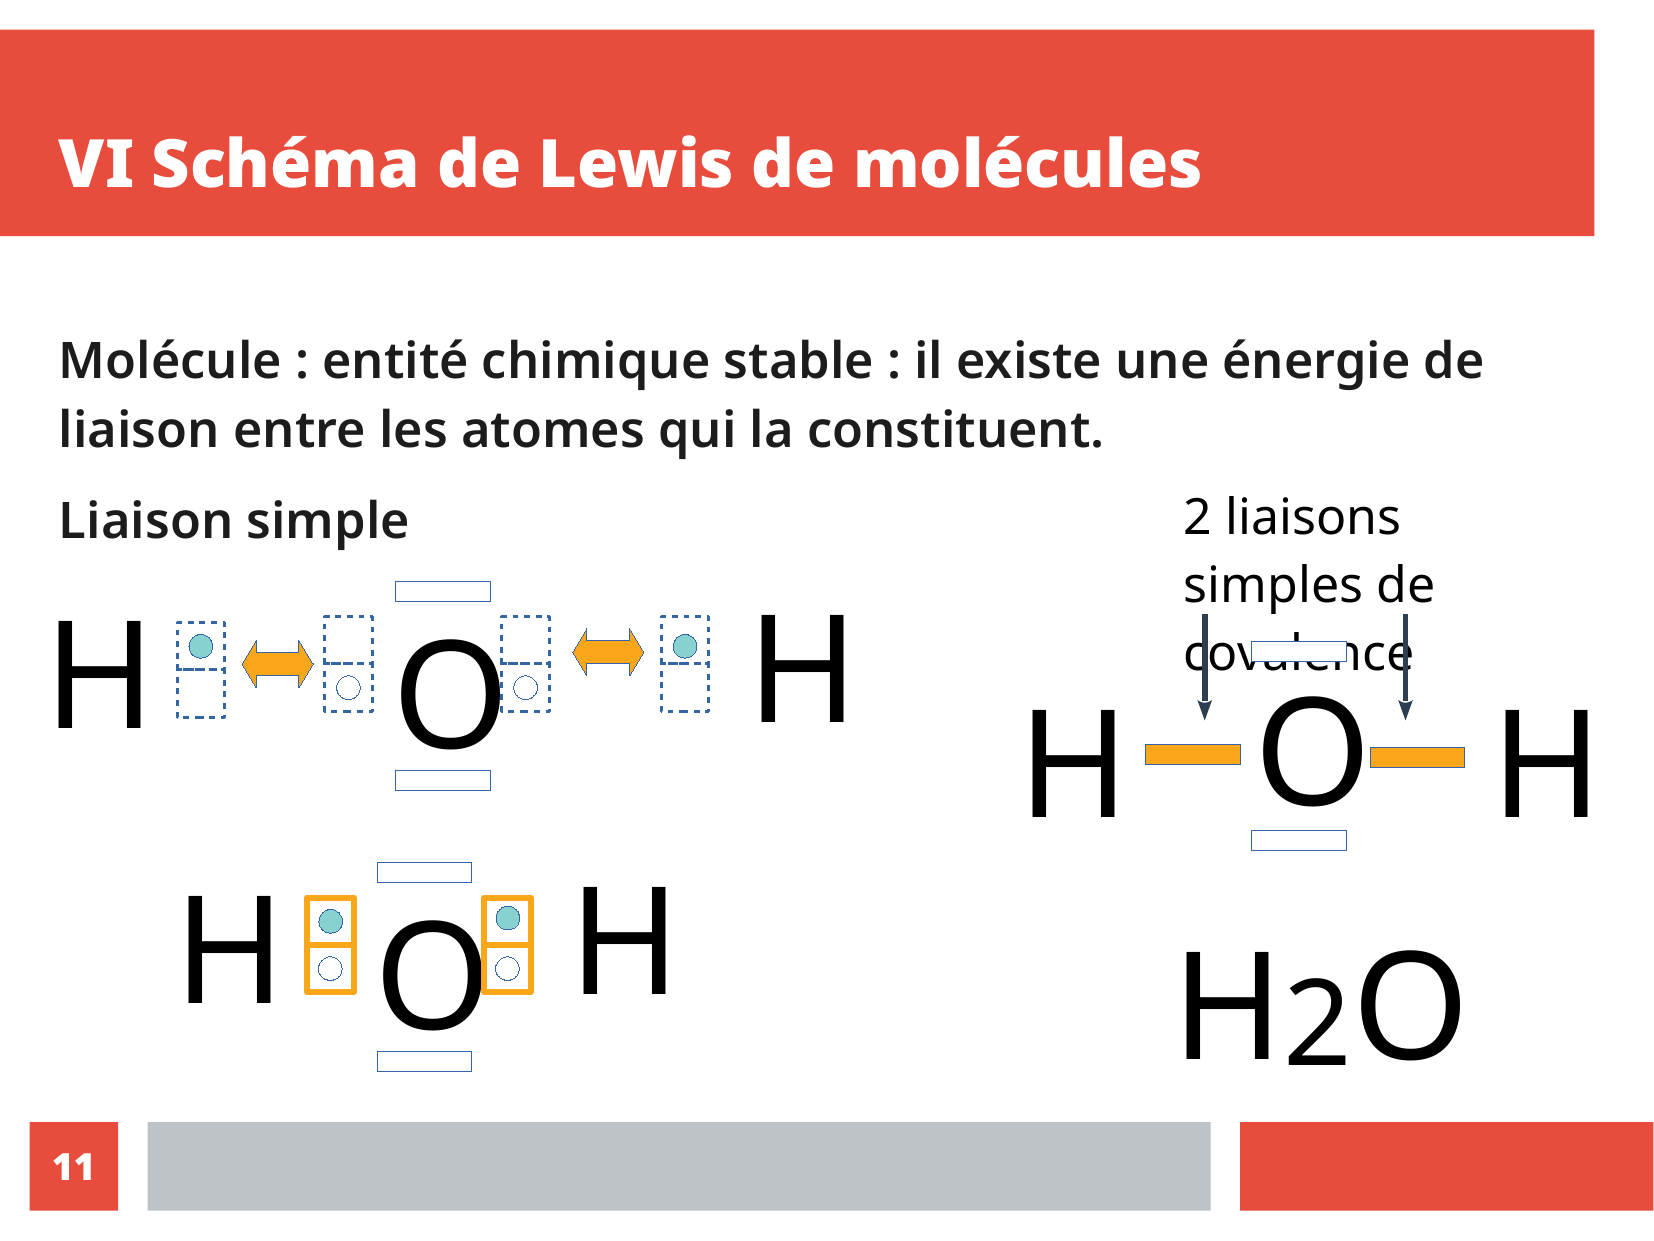

# VI Schéma de Lewis de molécules
Molécule : entité chimique stable : il existe une énergie de liaison entre les atomes qui la constituent.
Liaison simple
2 liaisons simples de covalence
H
H
O
O
H
H
H
H
O
H2O
11